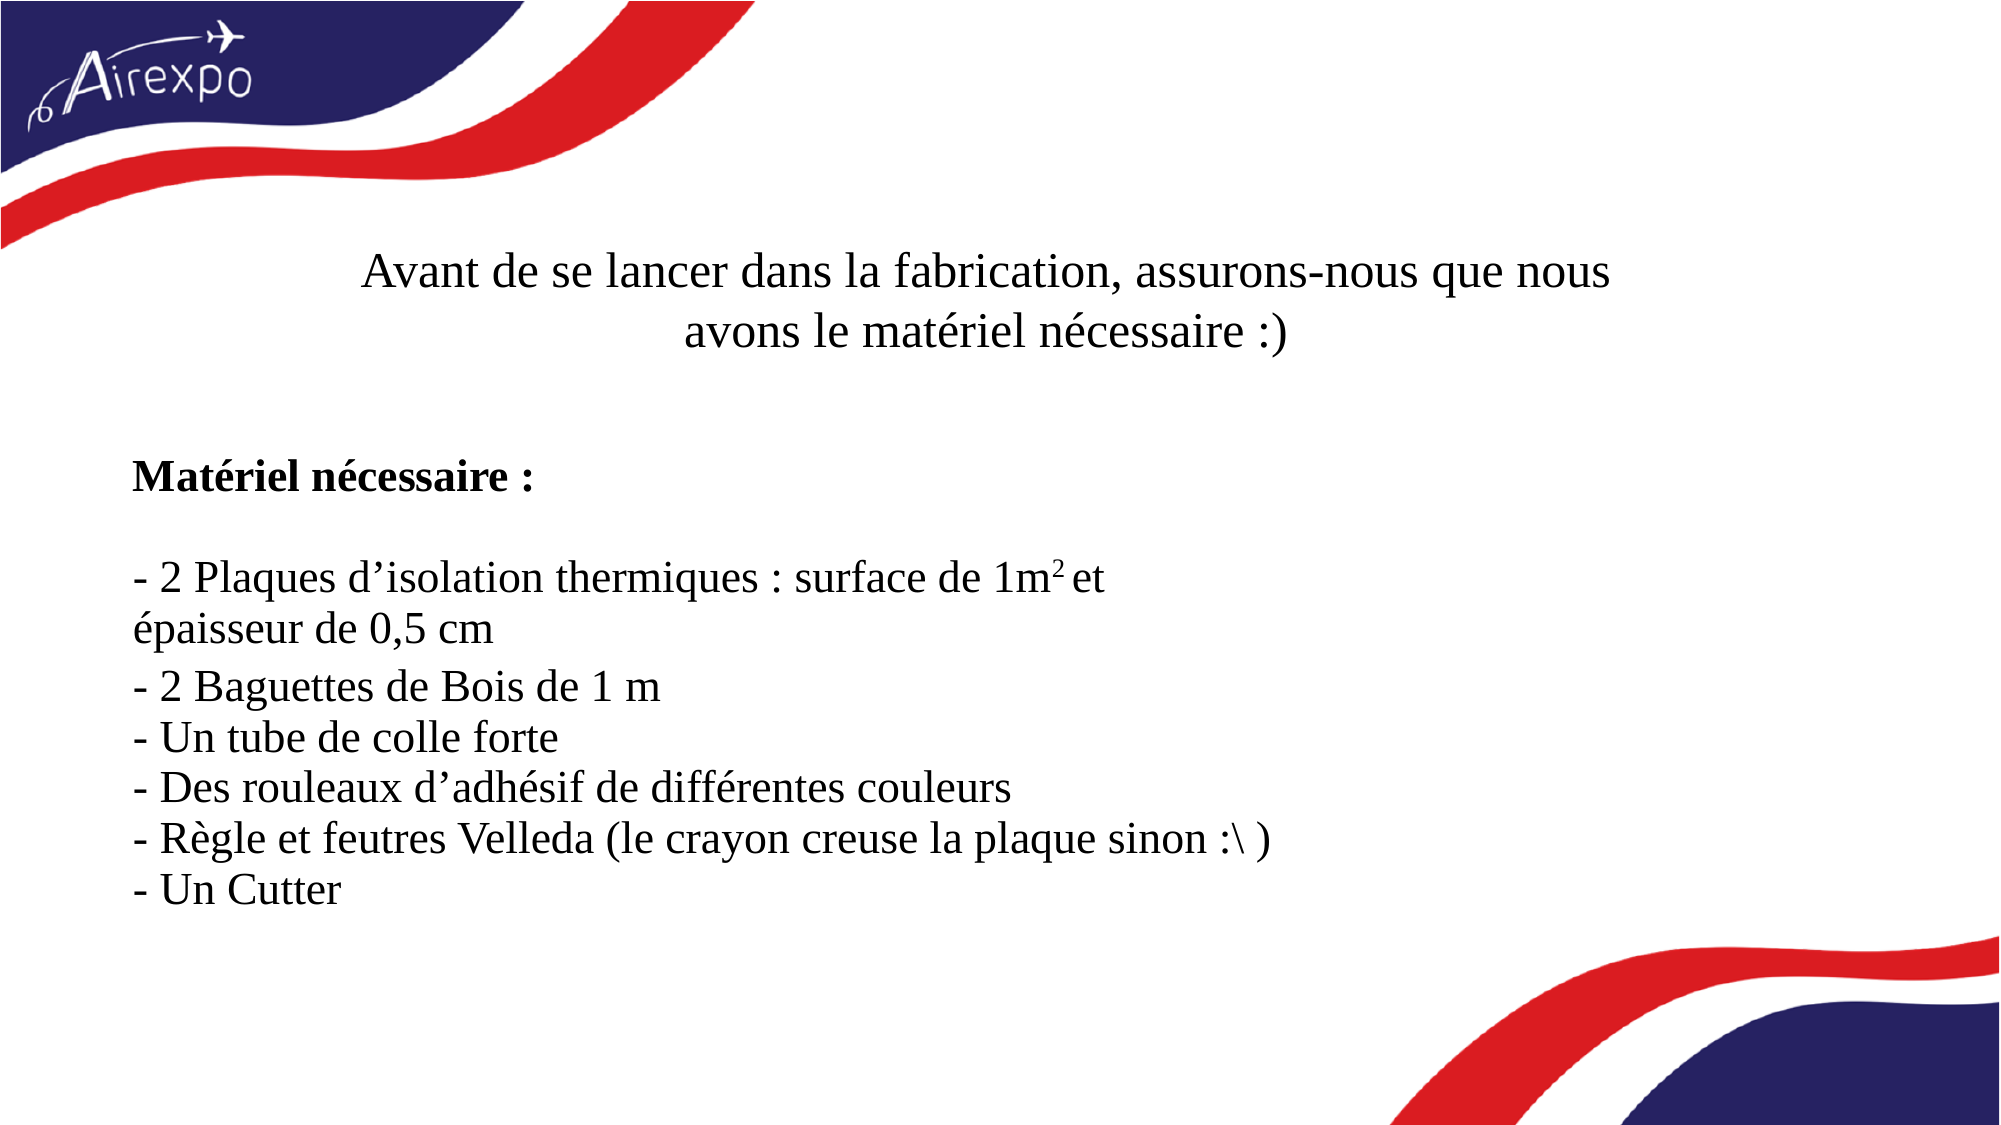

# Avant de se lancer dans la fabrication, assurons-nous que nous avons le matériel nécessaire :)
Matériel nécessaire :
- 2 Plaques d’isolation thermiques : surface de 1m2 et épaisseur de 0,5 cm
- 2 Baguettes de Bois de 1 m
- Un tube de colle forte
- Des rouleaux d’adhésif de différentes couleurs
- Règle et feutres Velleda (le crayon creuse la plaque sinon :\ )
- Un Cutter